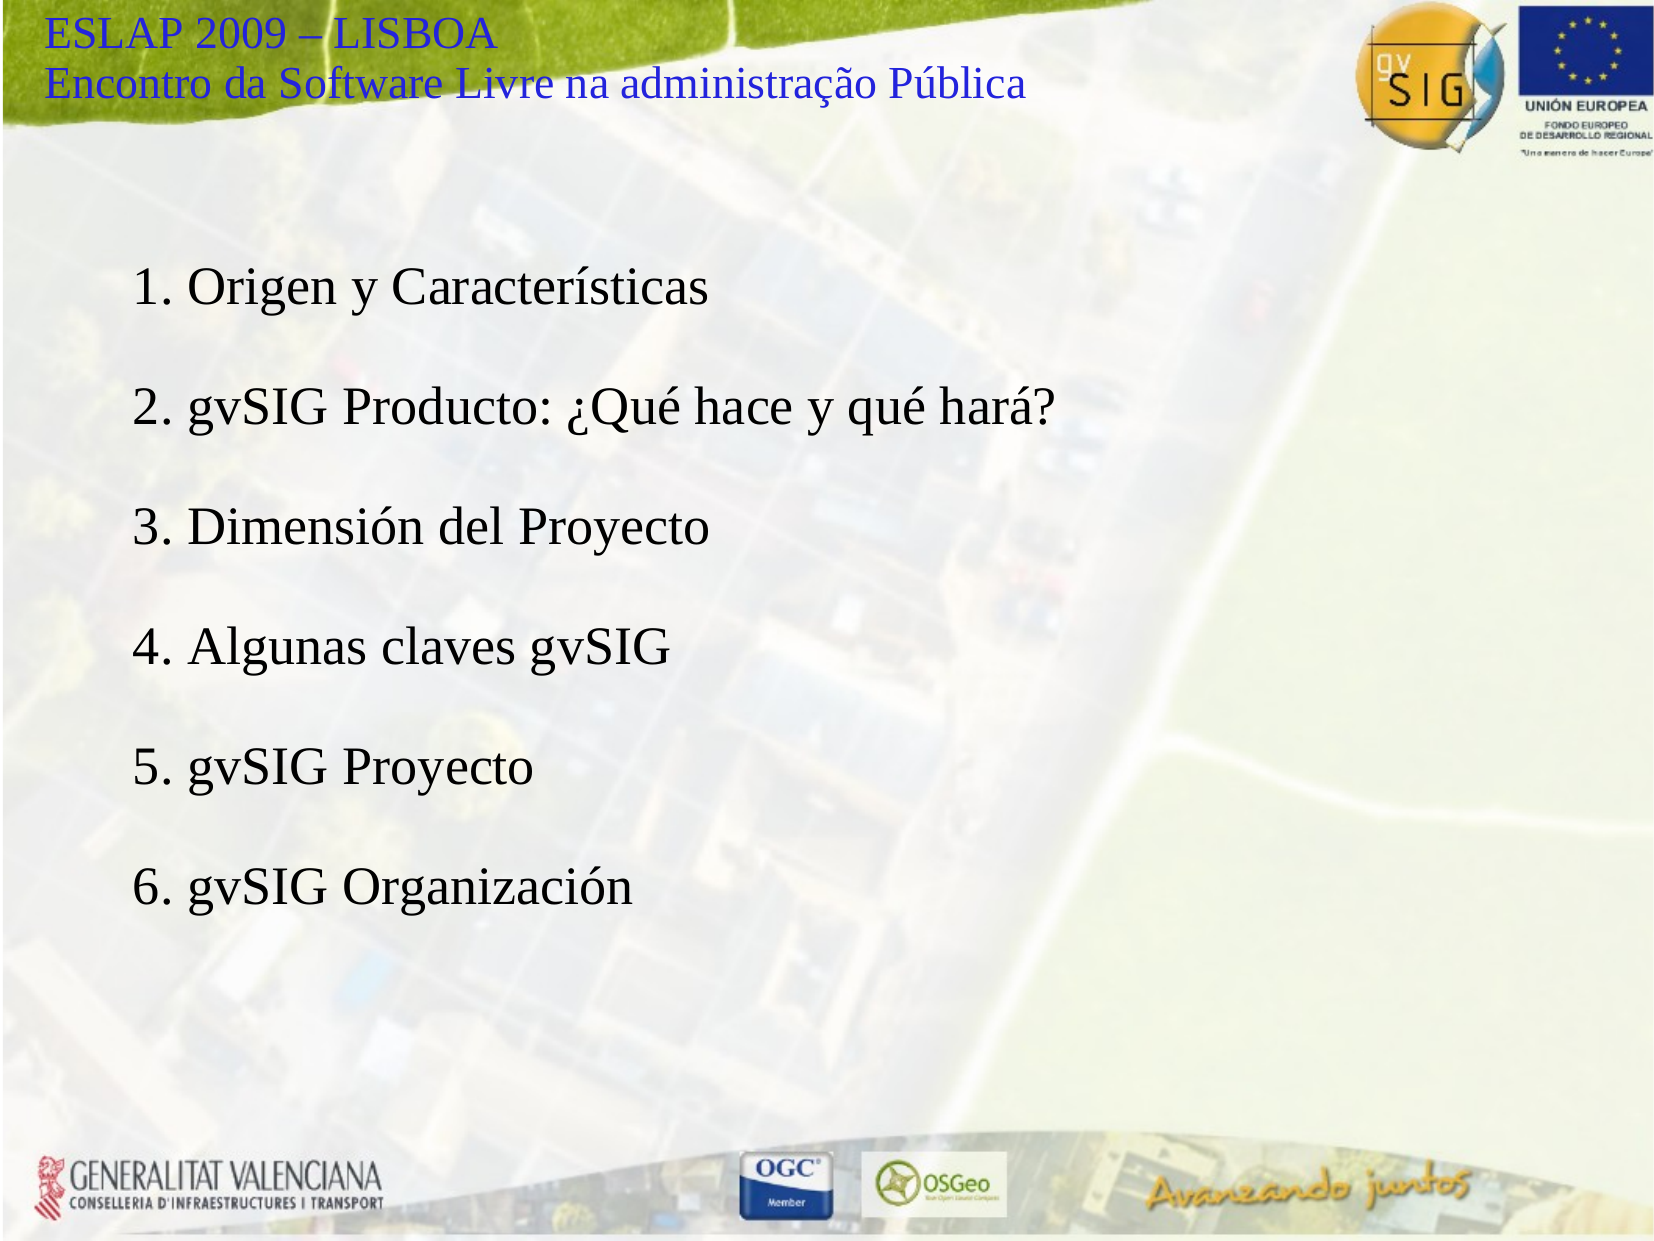

1. Origen y Características
2. gvSIG Producto: ¿Qué hace y qué hará?
3. Dimensión del Proyecto
4. Algunas claves gvSIG
5. gvSIG Proyecto
6. gvSIG Organización